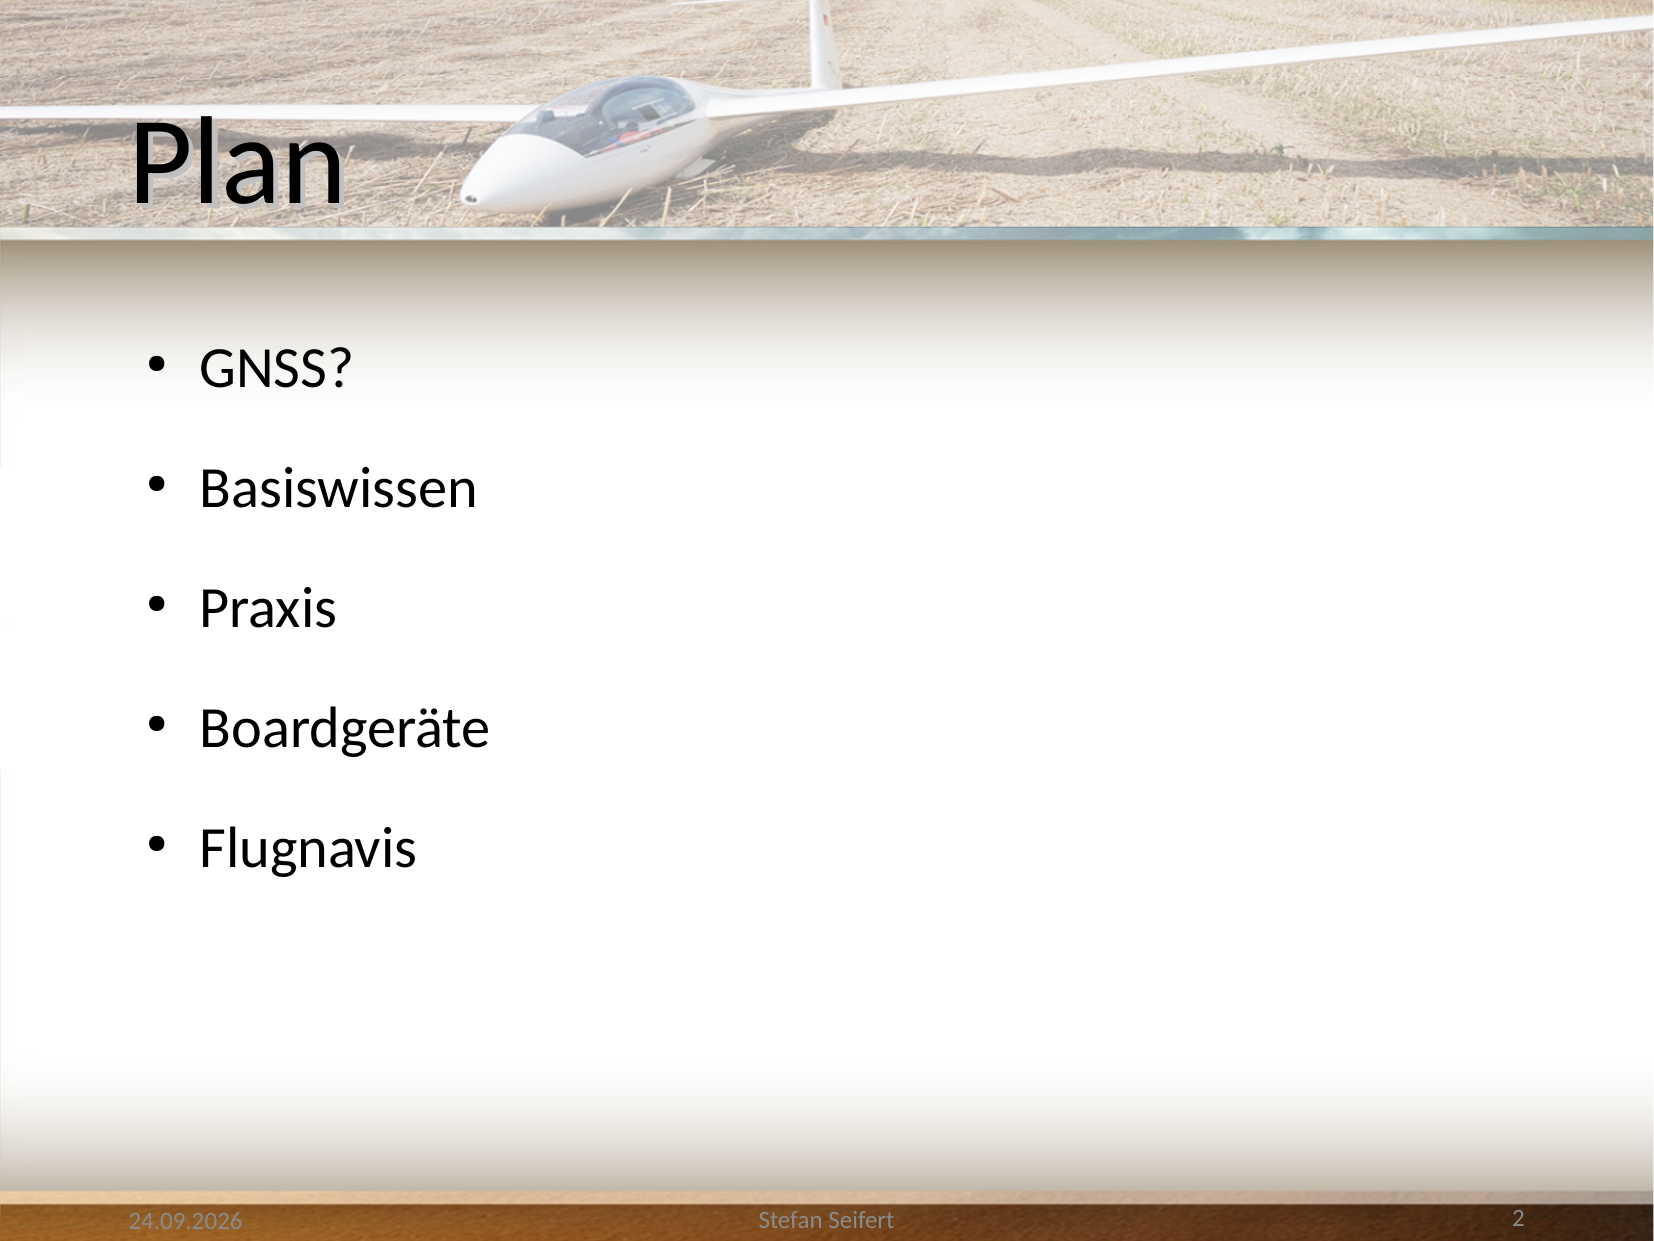

# Plan
GNSS?
Basiswissen
Praxis
Boardgeräte
Flugnavis
Stefan Seifert